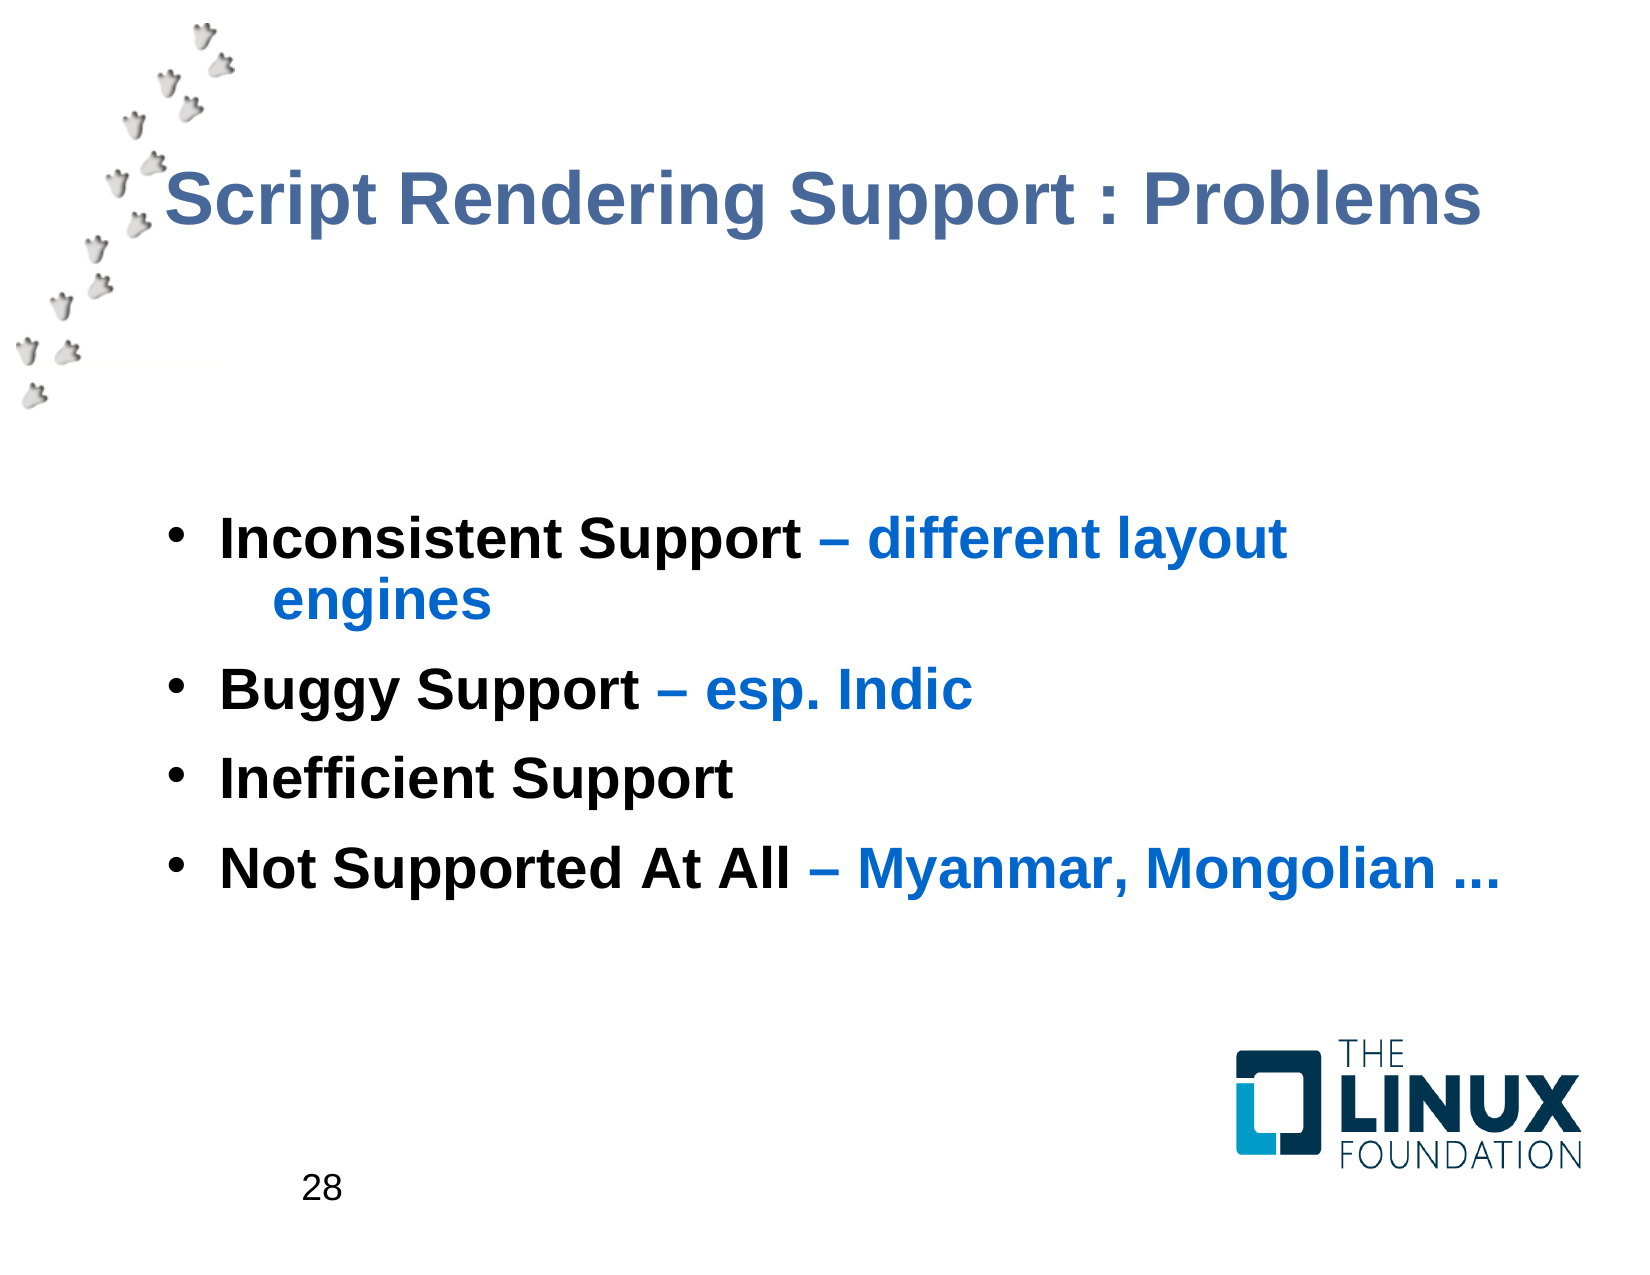

# Script Rendering Support : Problems
Inconsistent Support – different layout engines
Buggy Support – esp. Indic
Inefficient Support
Not Supported At All – Myanmar, Mongolian ...